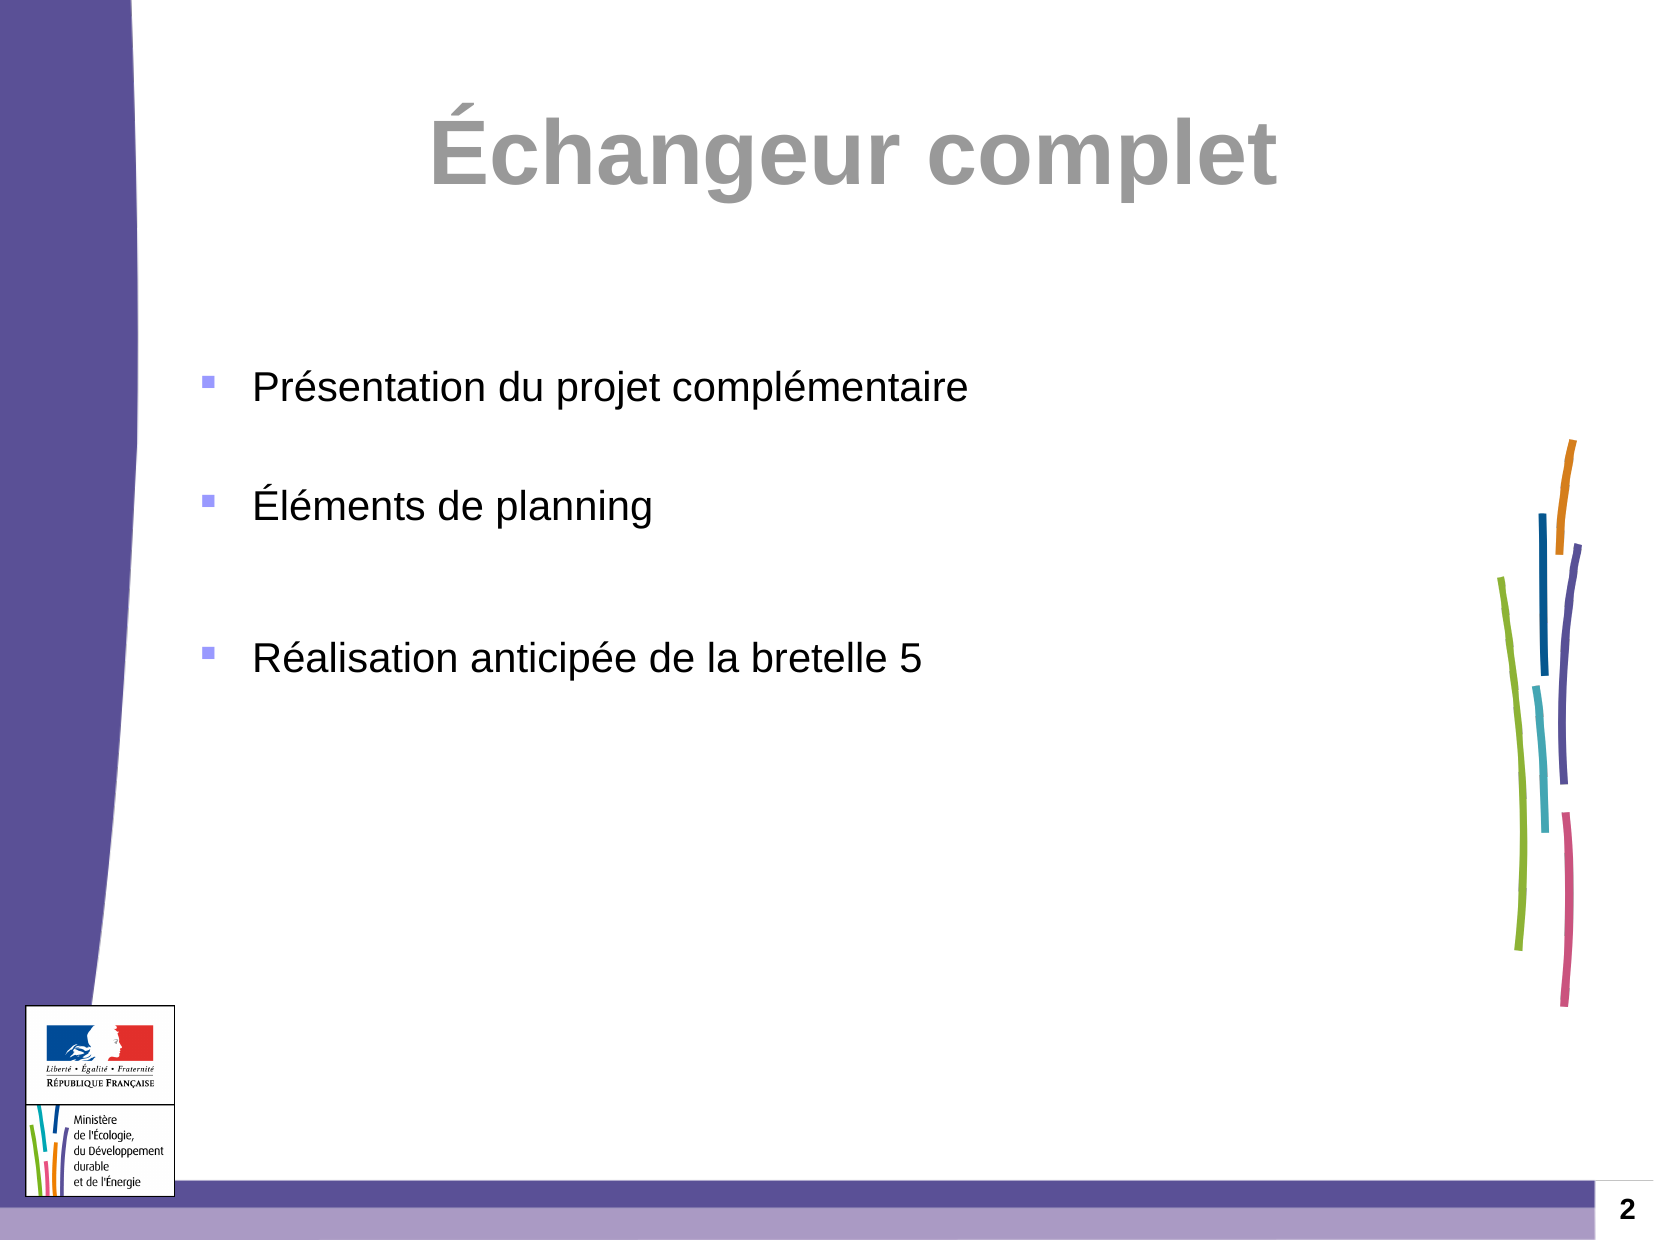

# Échangeur complet
Présentation du projet complémentaire
Éléments de planning
Réalisation anticipée de la bretelle 5
2